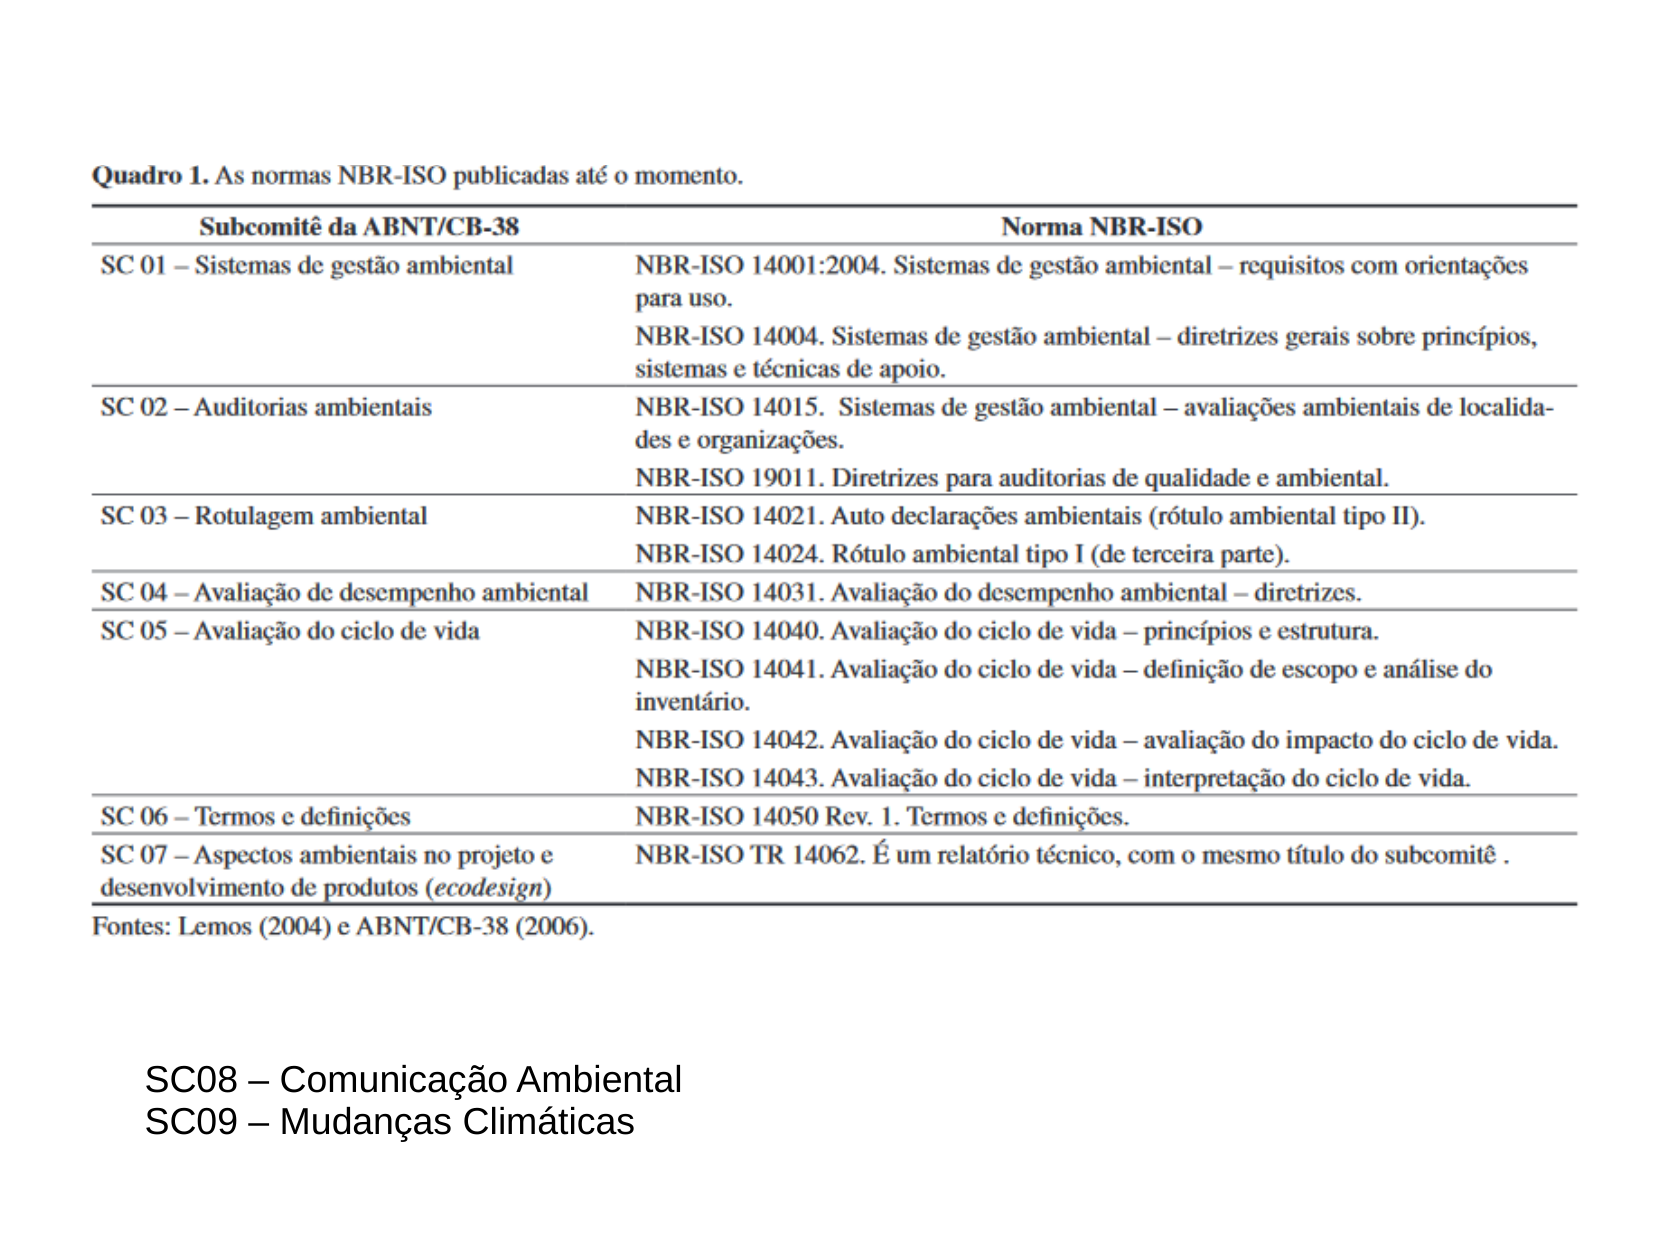

#
SC08 – Comunicação Ambiental
SC09 – Mudanças Climáticas